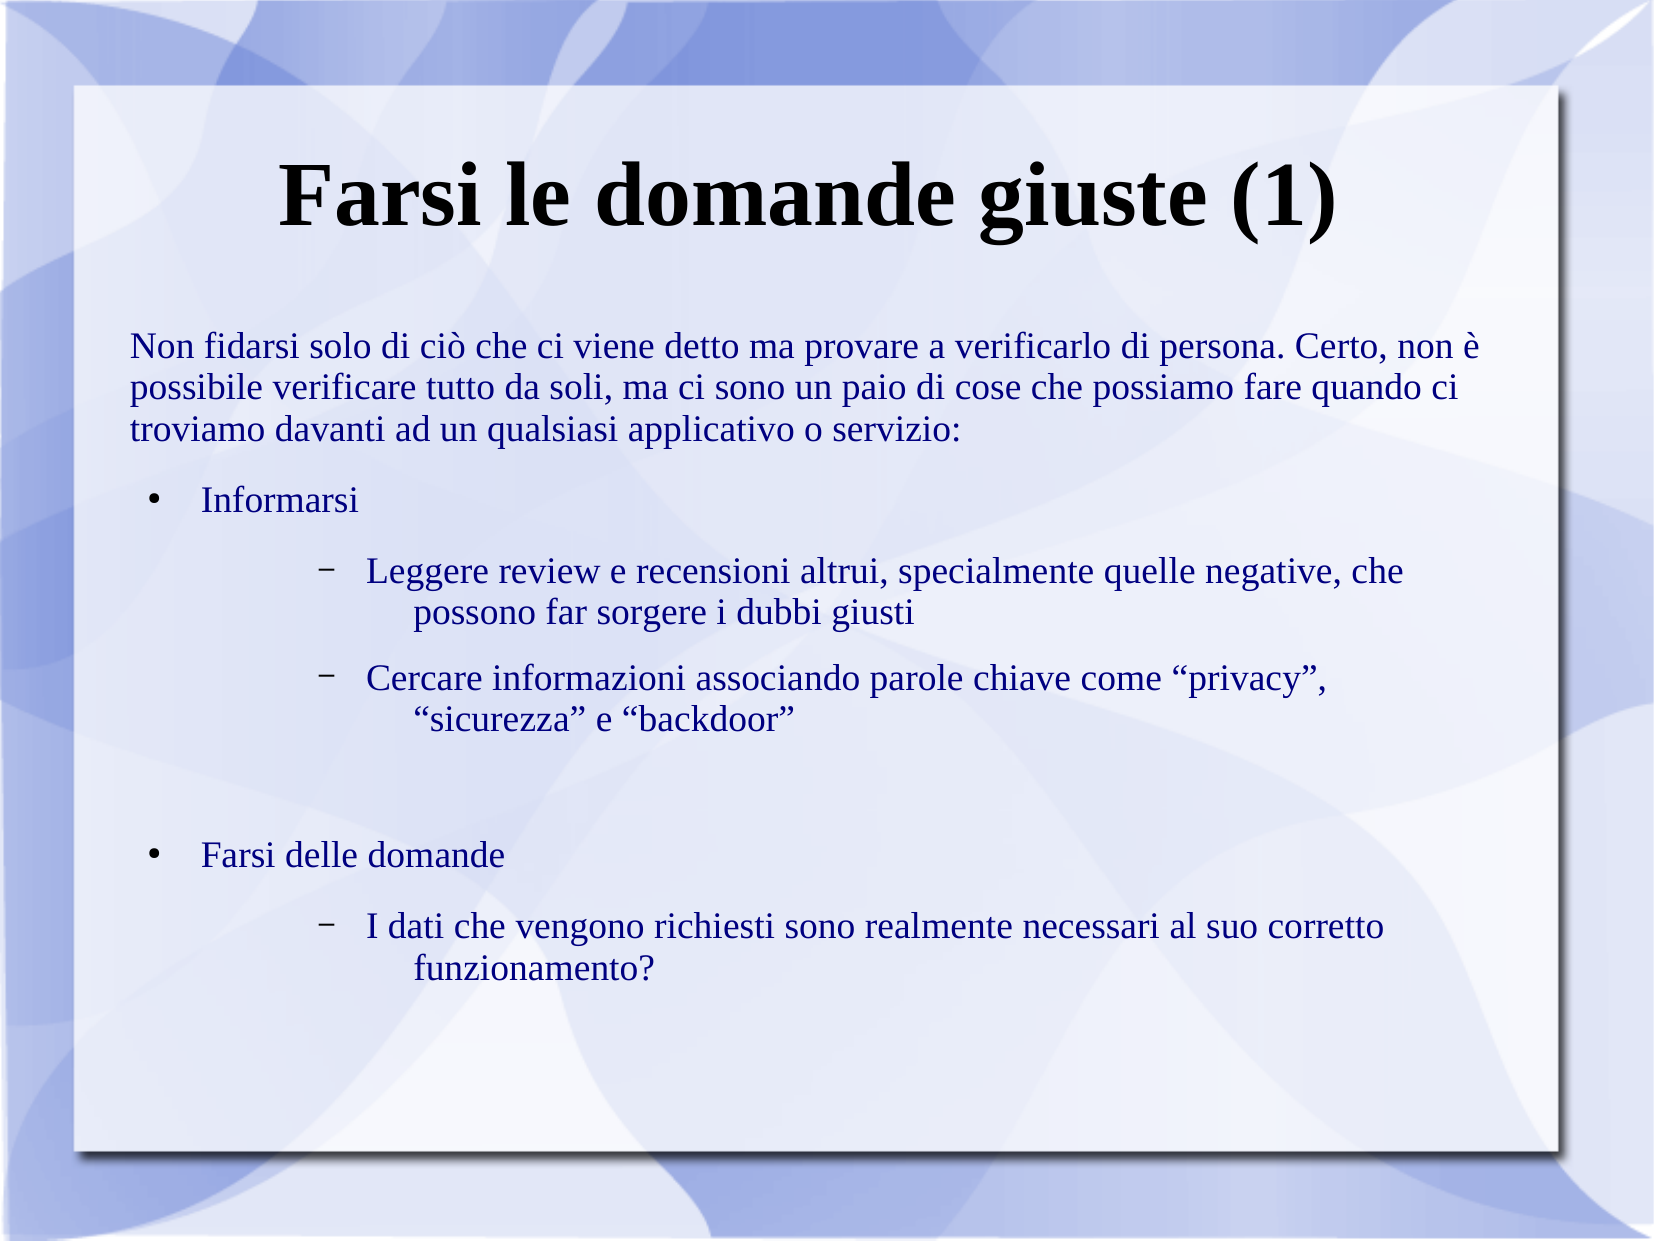

# Farsi le domande giuste (1)
Non fidarsi solo di ciò che ci viene detto ma provare a verificarlo di persona. Certo, non è possibile verificare tutto da soli, ma ci sono un paio di cose che possiamo fare quando ci troviamo davanti ad un qualsiasi applicativo o servizio:
Informarsi
Leggere review e recensioni altrui, specialmente quelle negative, che possono far sorgere i dubbi giusti
Cercare informazioni associando parole chiave come “privacy”, “sicurezza” e “backdoor”
Farsi delle domande
I dati che vengono richiesti sono realmente necessari al suo corretto funzionamento?